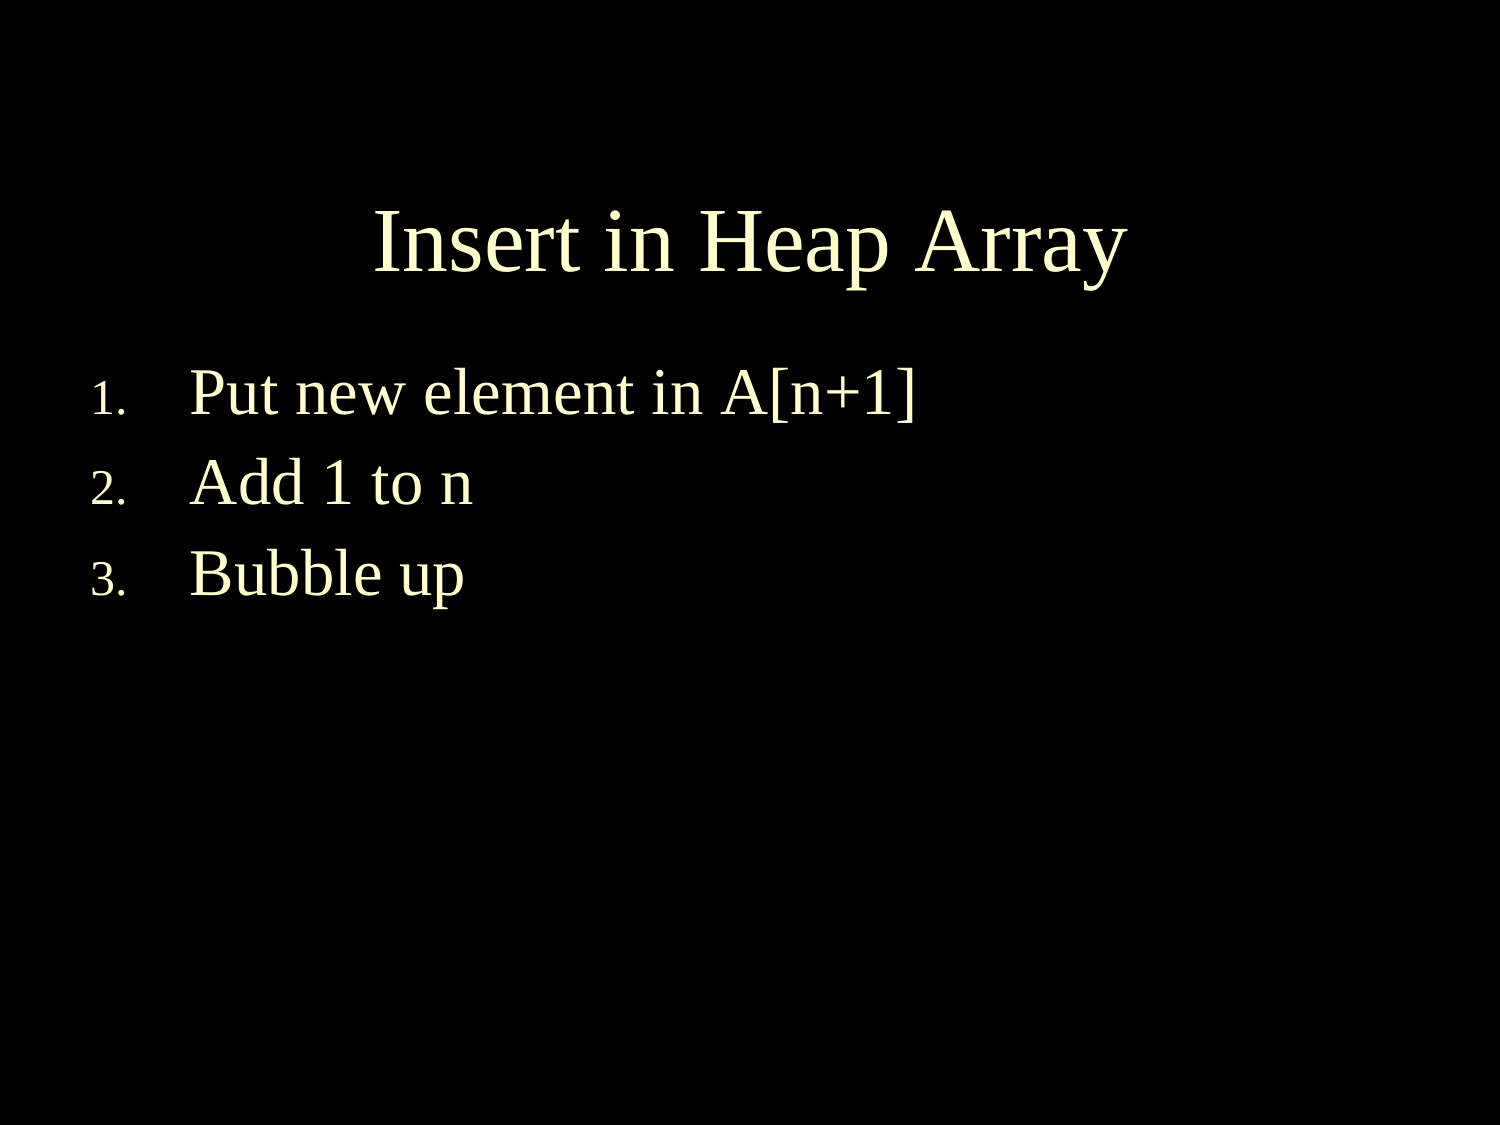

# Insert in Heap Array
Put new element in A[n+1]
Add 1 to n
Bubble up